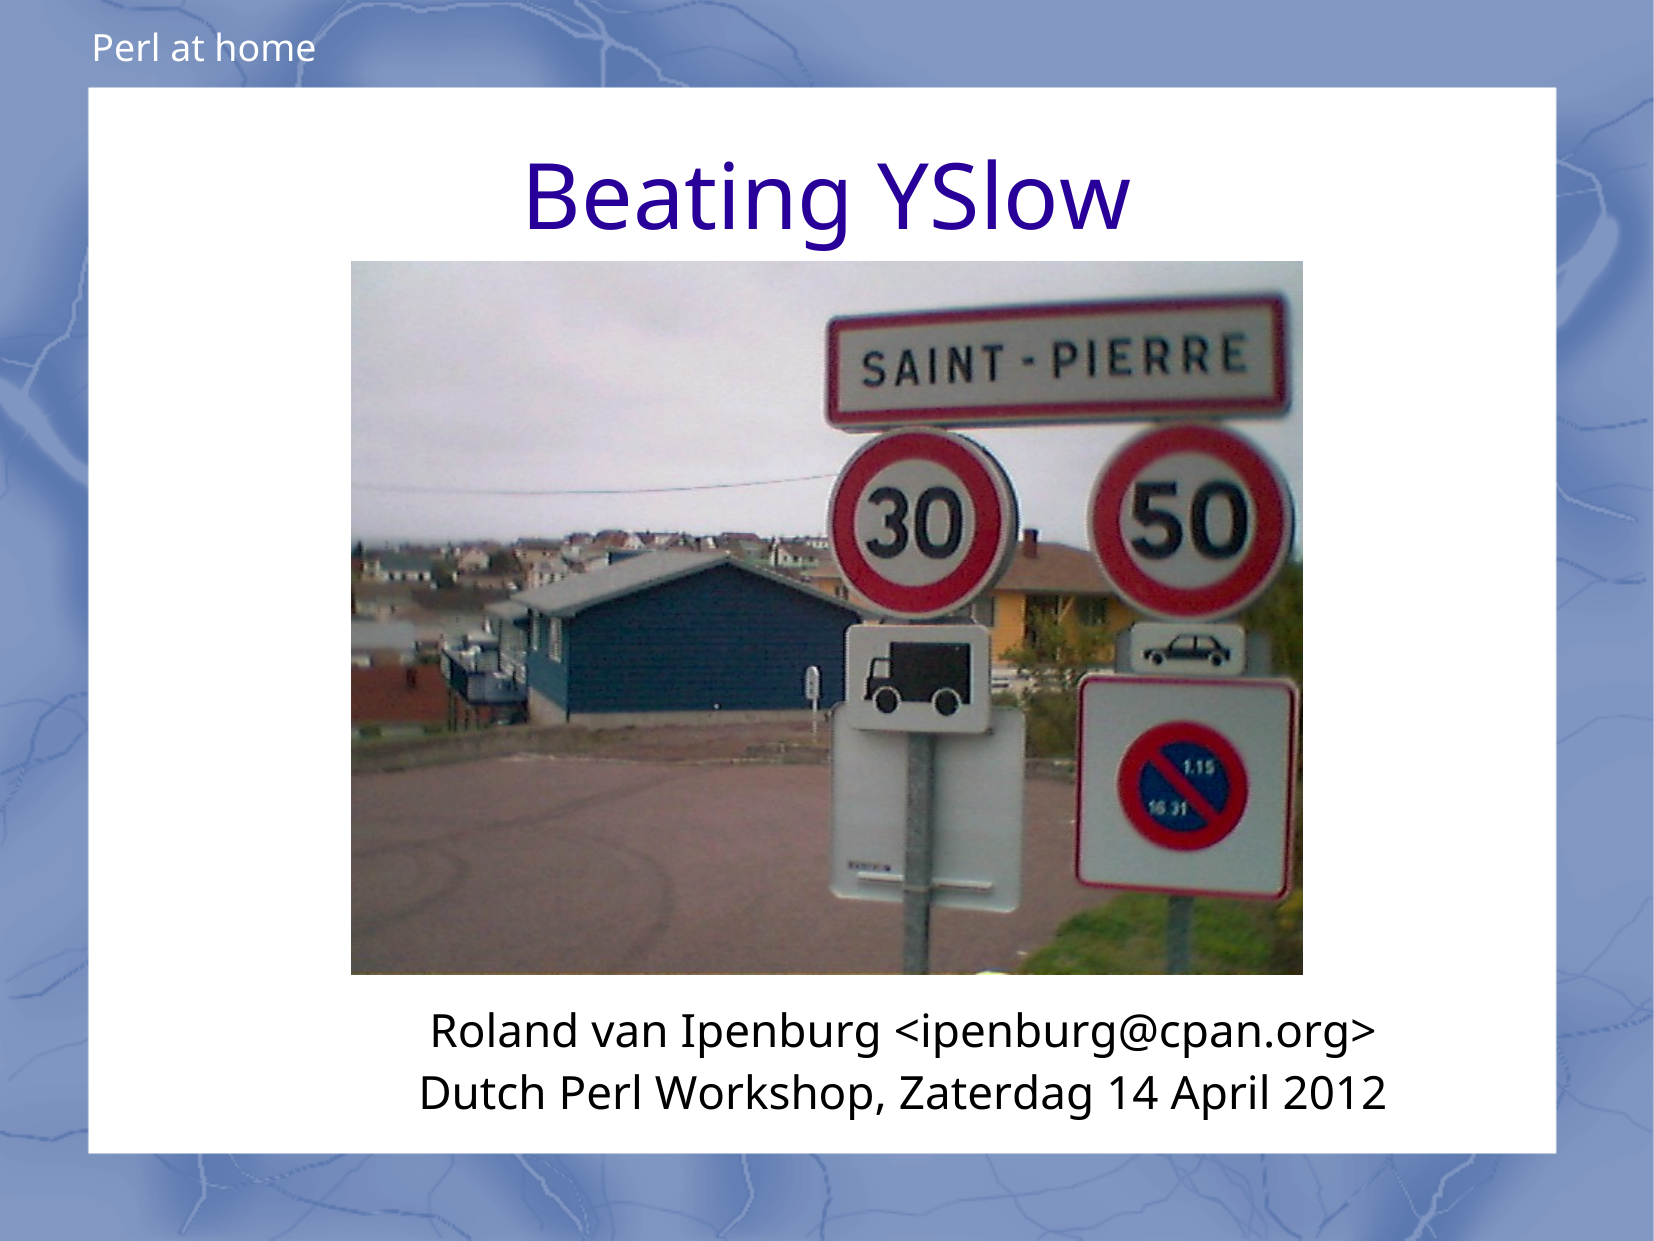

# Beating YSlow
Roland van Ipenburg <ipenburg@cpan.org>
Dutch Perl Workshop, Zaterdag 14 April 2012